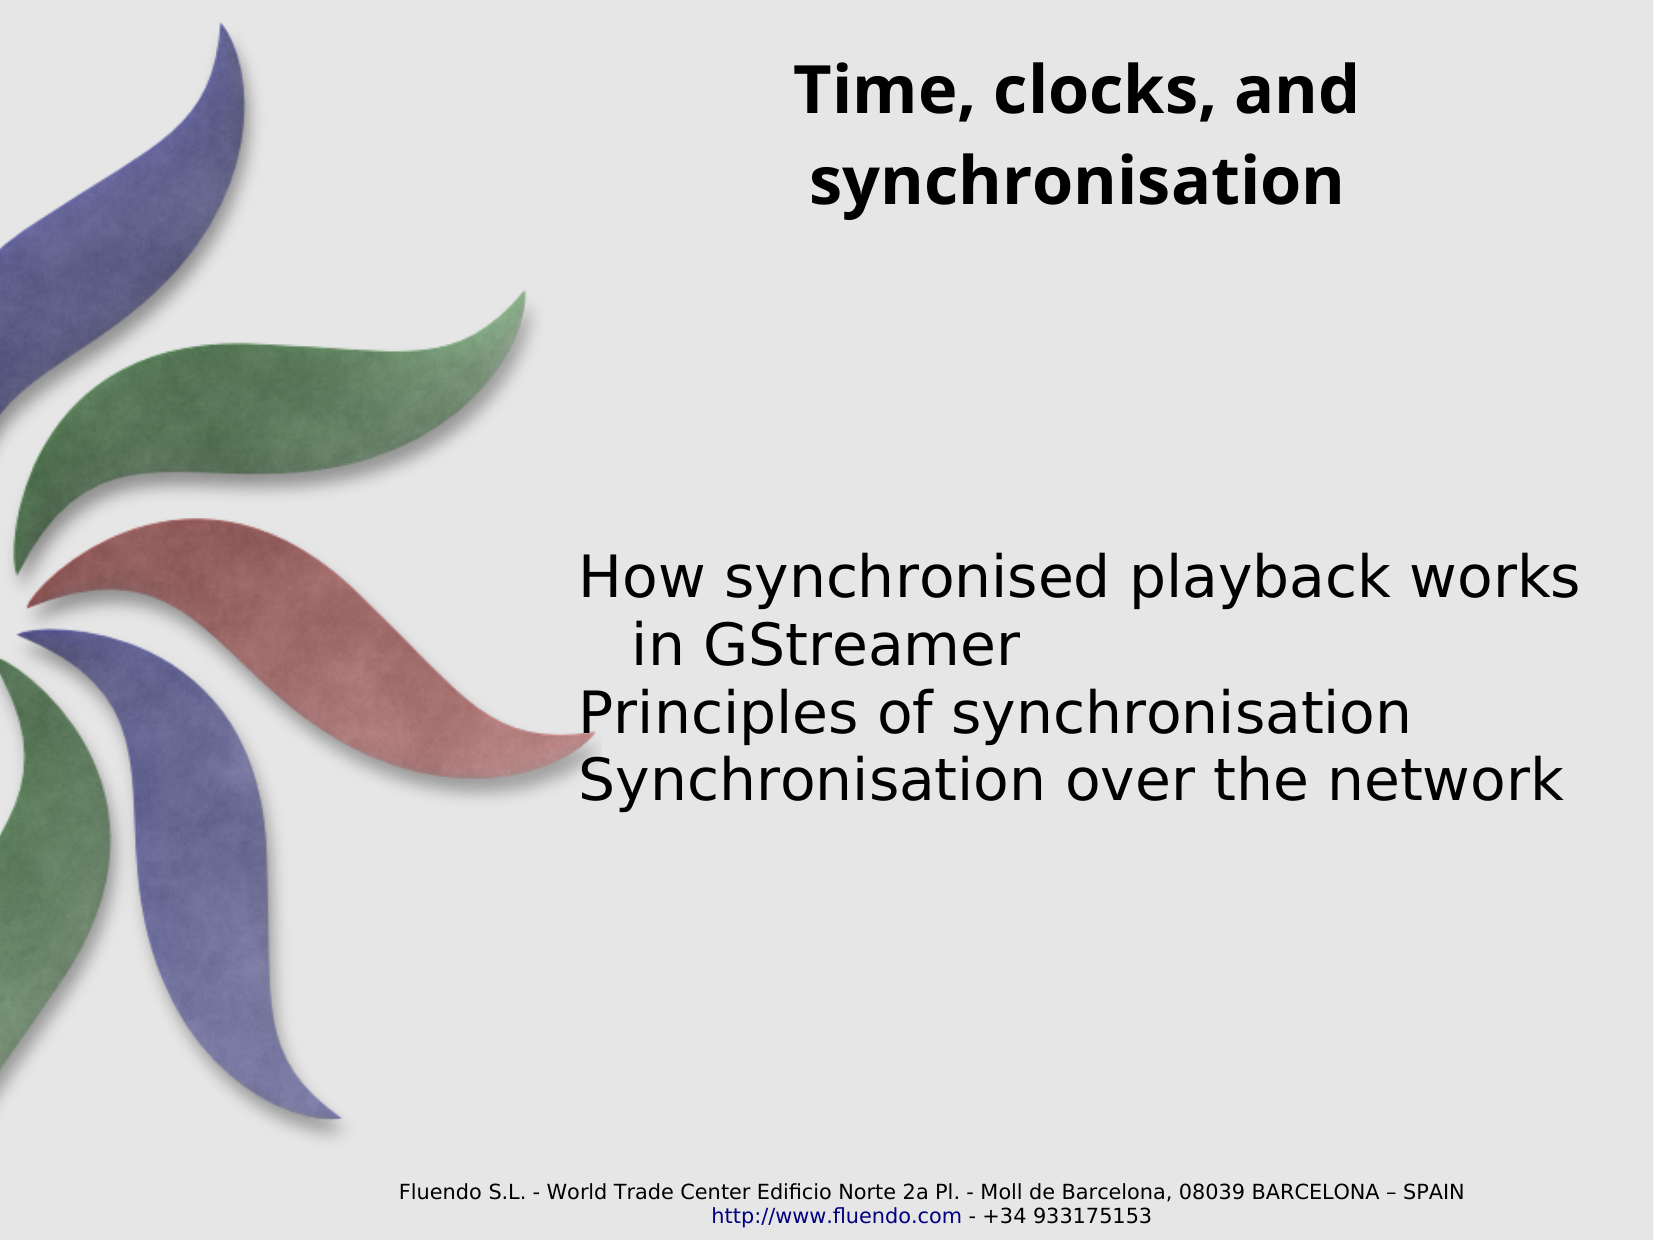

# Time, clocks, and synchronisation
How synchronised playback works in GStreamer
Principles of synchronisation
Synchronisation over the network